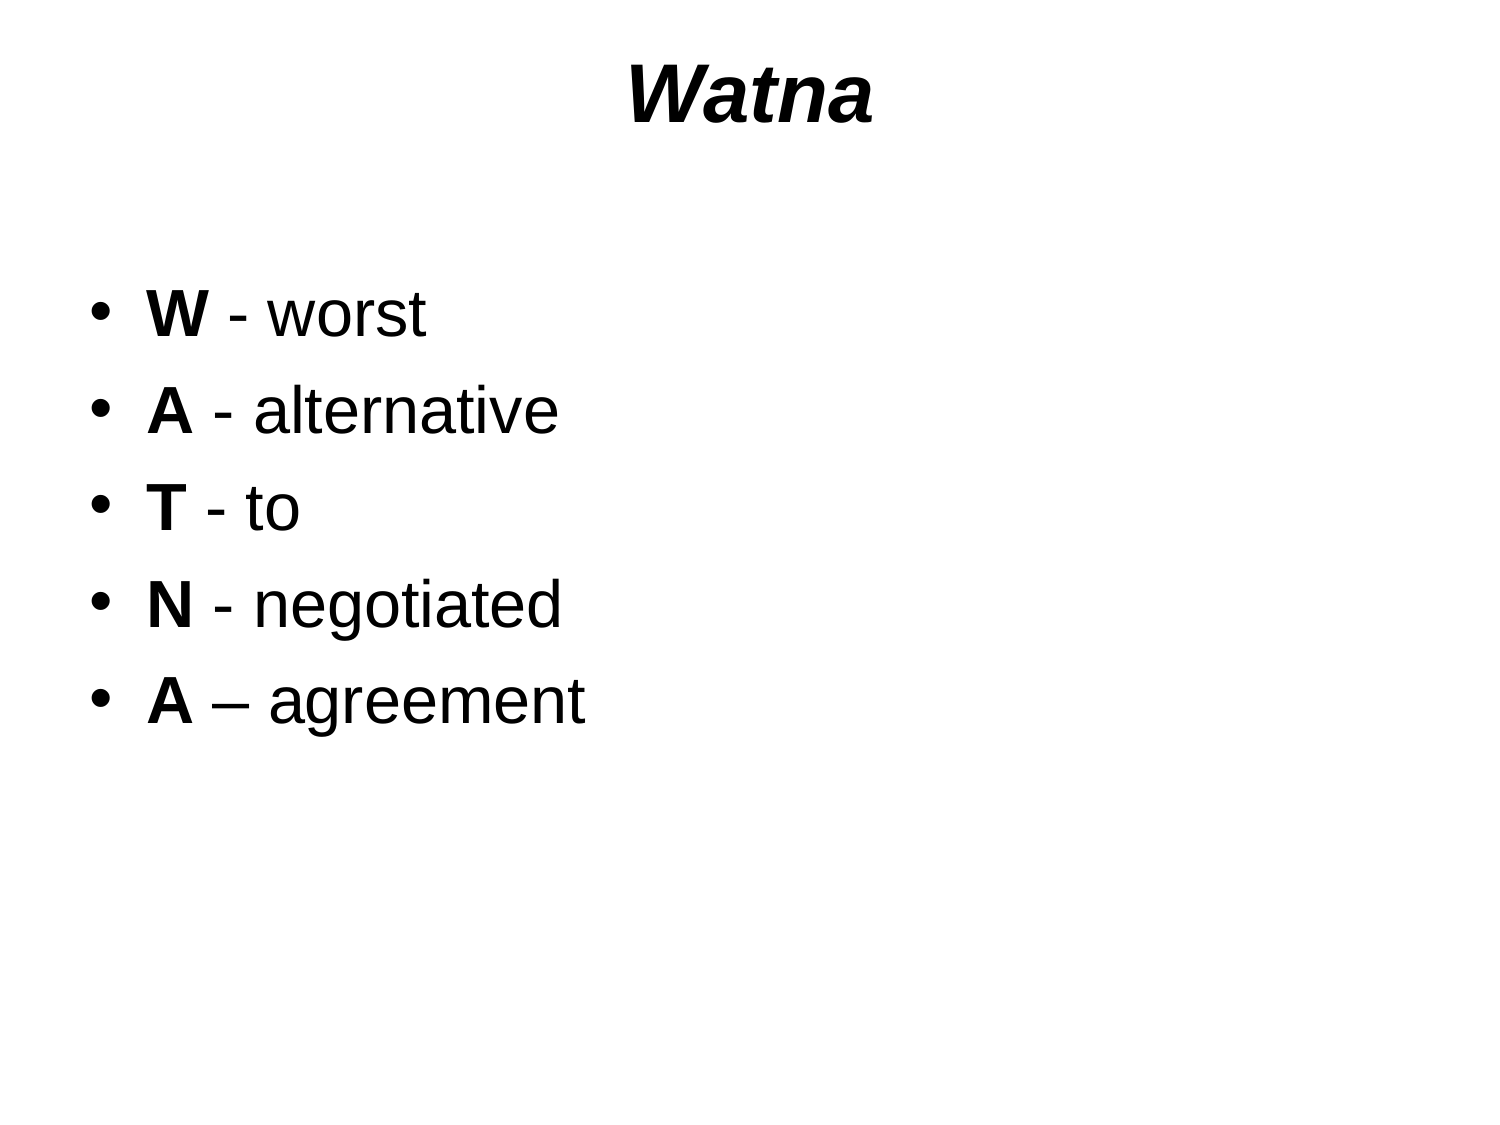

# Watna
W - worst
A - alternative
T - to
N - negotiated
A – agreement